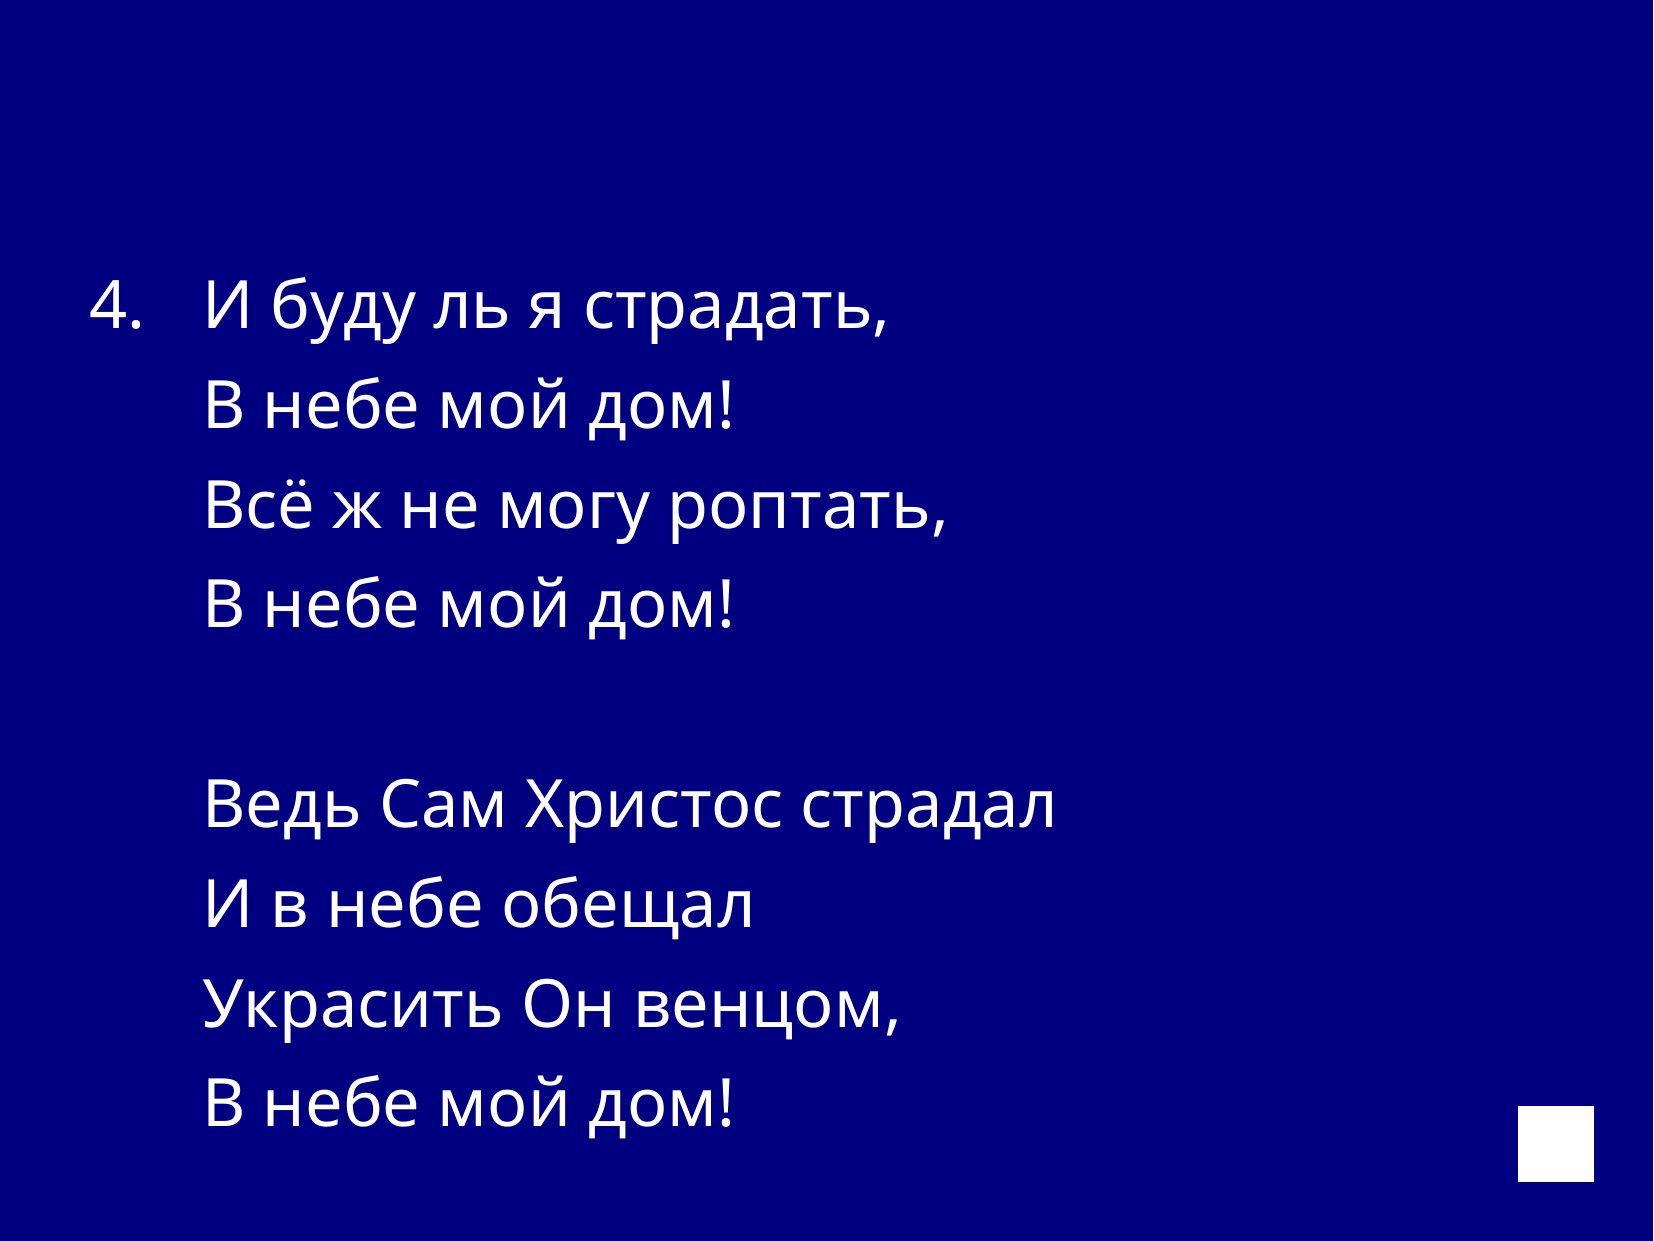

4.	И буду ль я страдать,
	В небе мой дом!
	Всё ж не могу роптать,
	В небе мой дом!
	Ведь Сам Христос страдал
	И в небе обещал
	Украсить Он венцом,
	В небе мой дом!